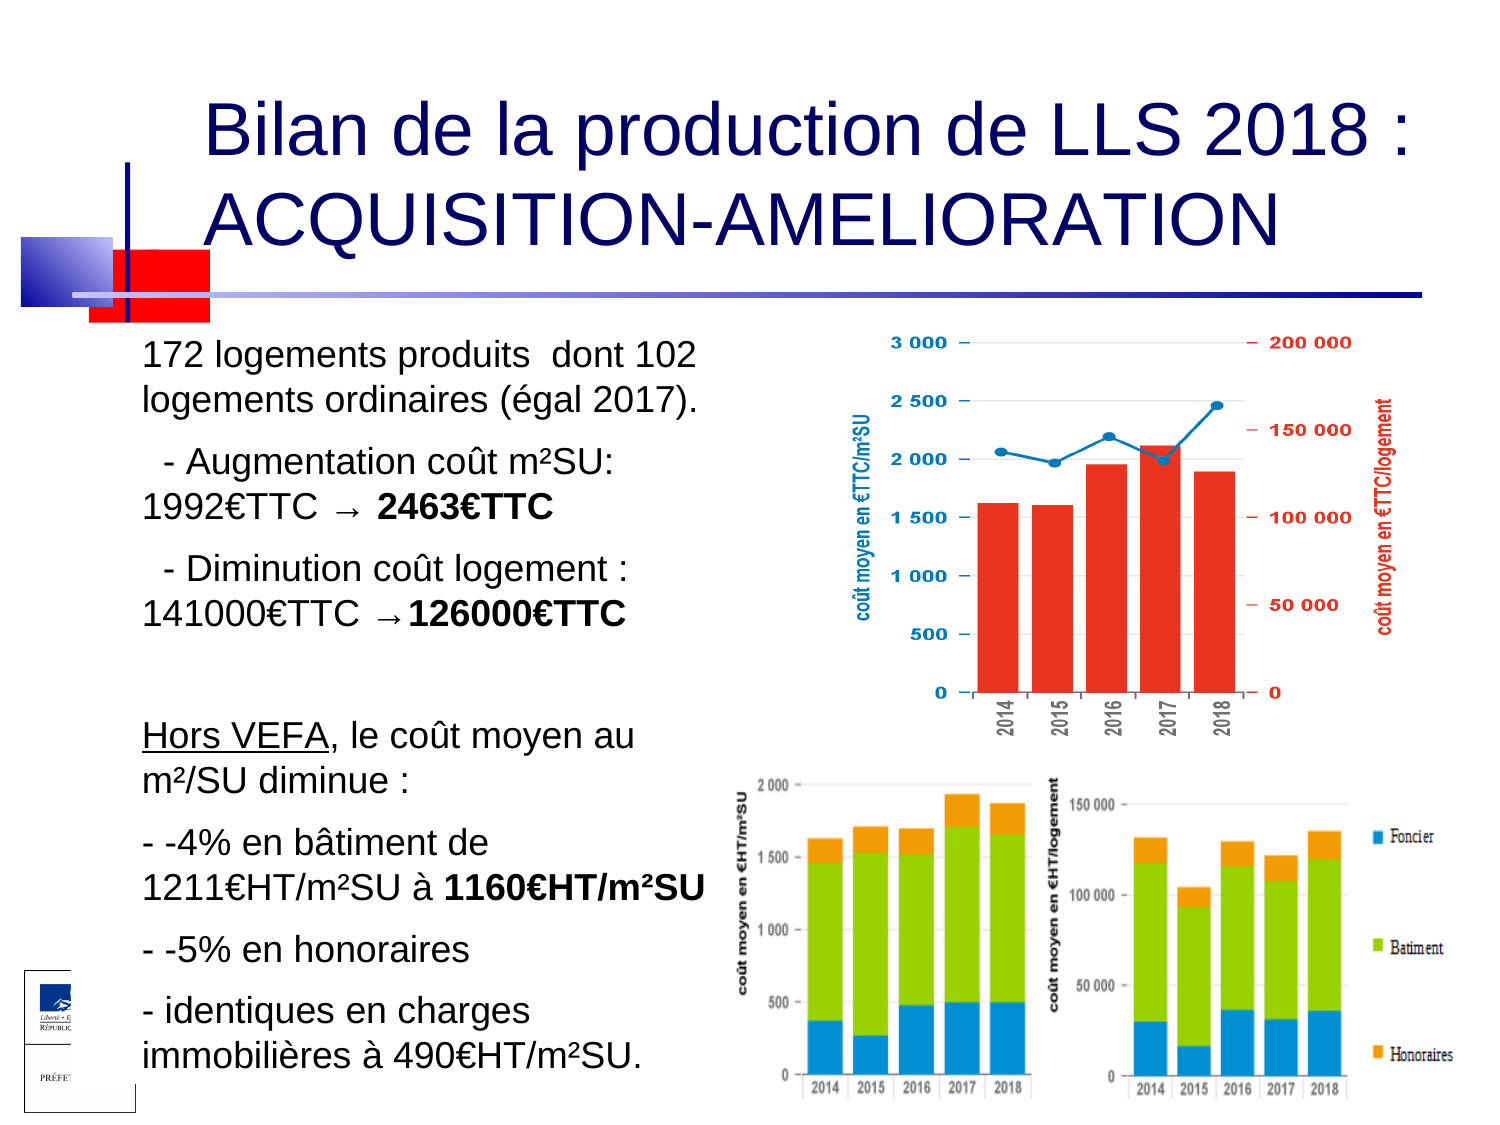

# Bilan de la production de LLS 2018 : ACQUISITION-AMELIORATION
172 logements produits dont 102 logements ordinaires (égal 2017).
 - Augmentation coût m²SU: 1992€TTC → 2463€TTC
 - Diminution coût logement : 141000€TTC →126000€TTC
Hors VEFA, le coût moyen au m²/SU diminue :
- -4% en bâtiment de 1211€HT/m²SU à 1160€HT/m²SU
- -5% en honoraires
- identiques en charges immobilières à 490€HT/m²SU.